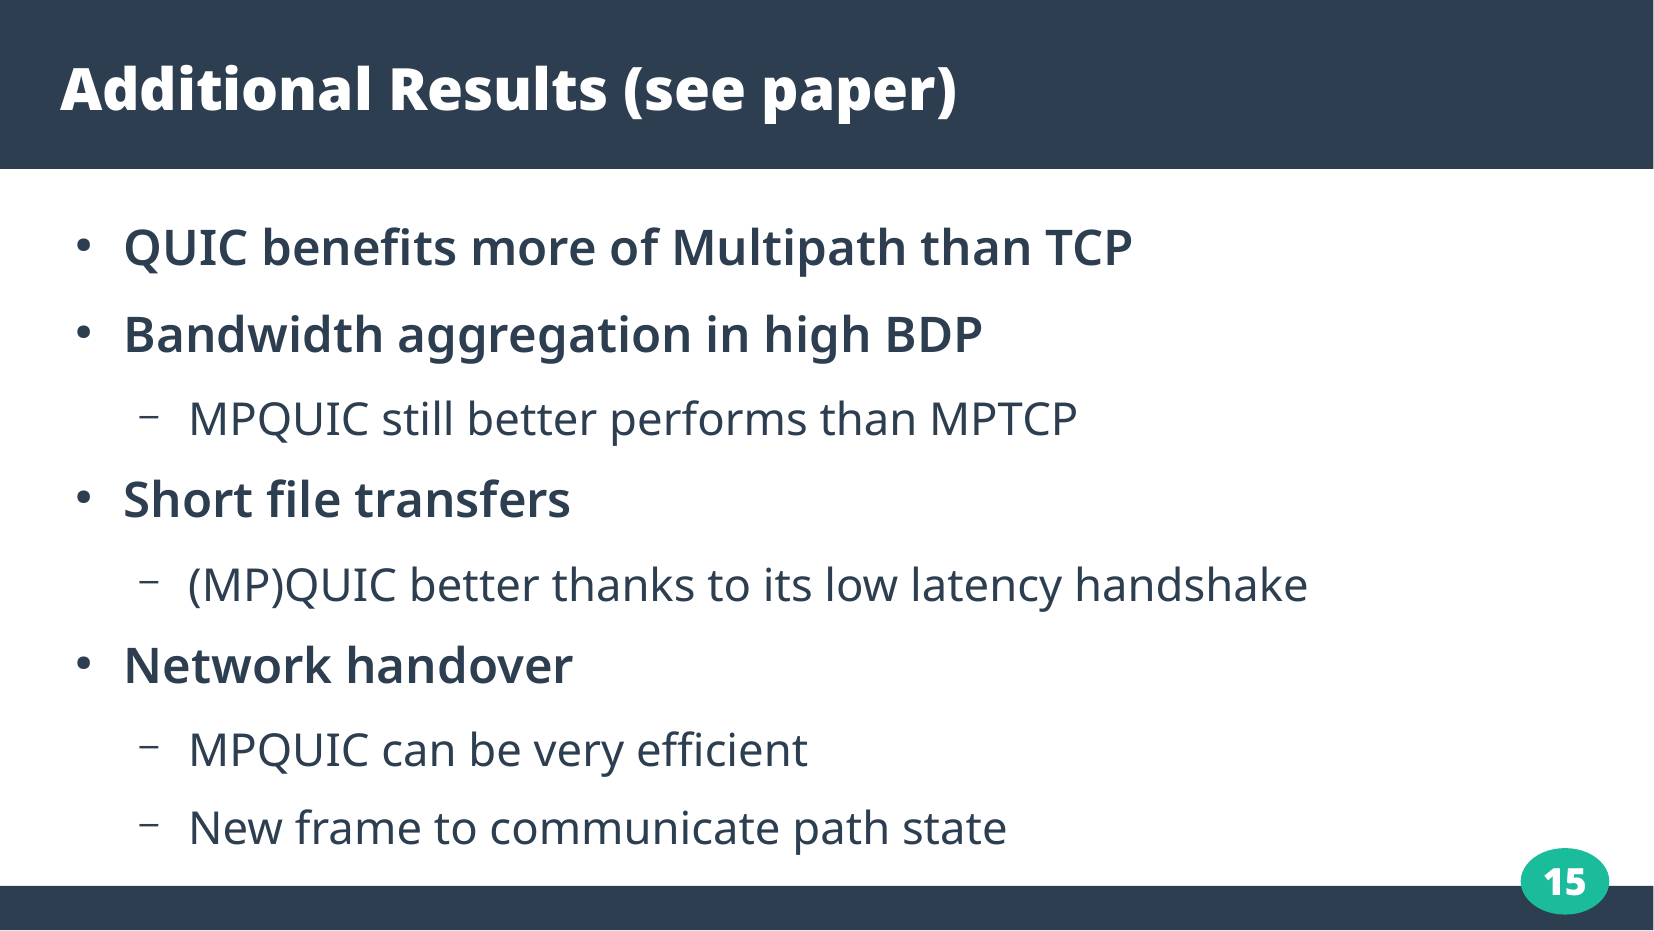

# Additional Results (see paper)
QUIC benefits more of Multipath than TCP
Bandwidth aggregation in high BDP
MPQUIC still better performs than MPTCP
Short file transfers
(MP)QUIC better thanks to its low latency handshake
Network handover
MPQUIC can be very efficient
New frame to communicate path state
15